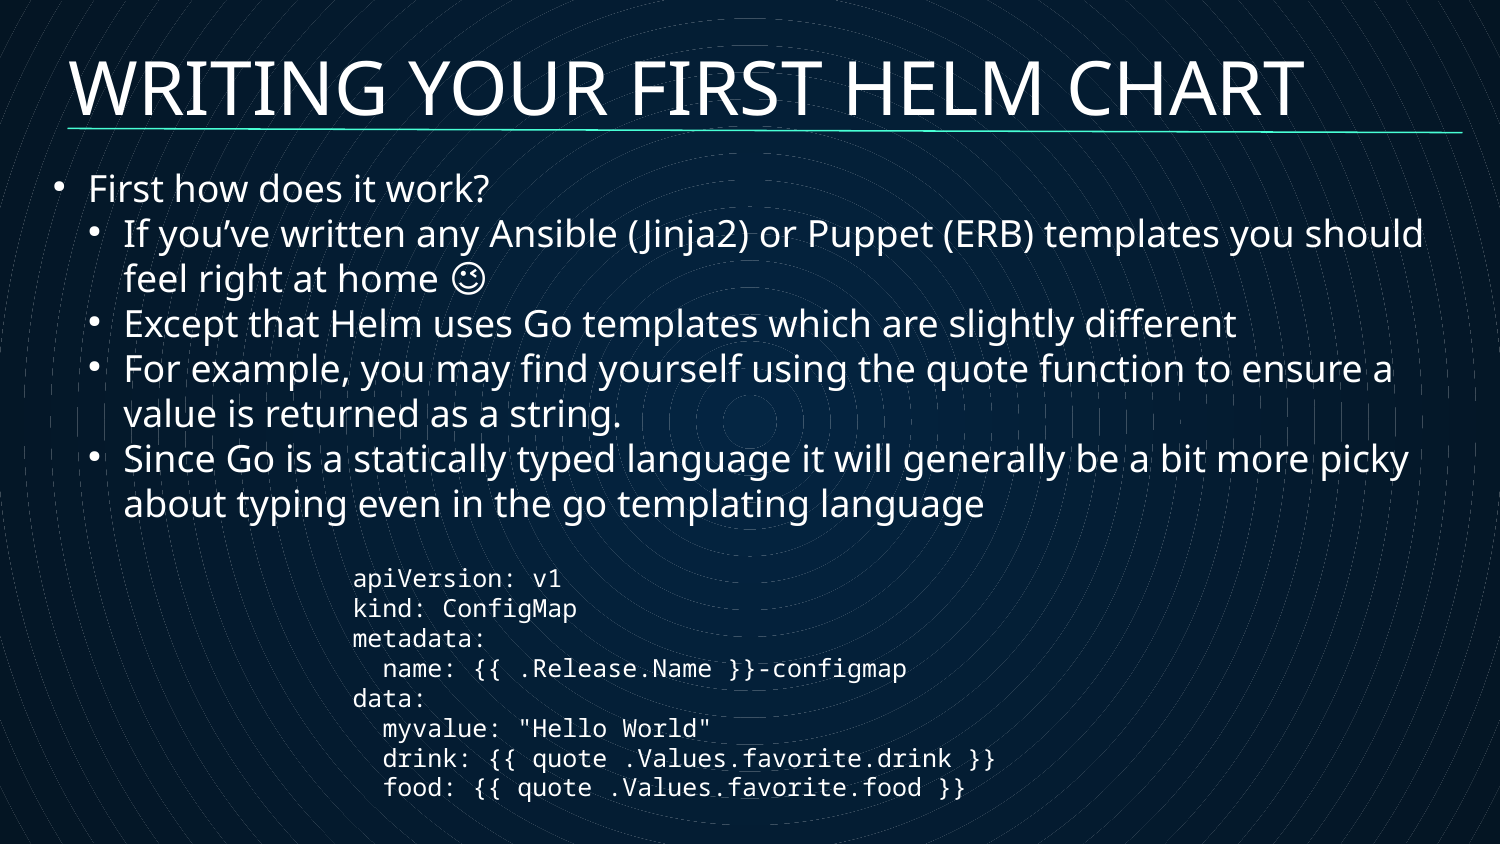

# WRITING YOUR FIRST HELM CHART
First how does it work?
If you’ve written any Ansible (Jinja2) or Puppet (ERB) templates you should feel right at home 😉
Except that Helm uses Go templates which are slightly different
For example, you may find yourself using the quote function to ensure a value is returned as a string.
Since Go is a statically typed language it will generally be a bit more picky about typing even in the go templating language
apiVersion: v1
kind: ConfigMap
metadata:
 name: {{ .Release.Name }}-configmap
data:
 myvalue: "Hello World"
 drink: {{ quote .Values.favorite.drink }}
 food: {{ quote .Values.favorite.food }}